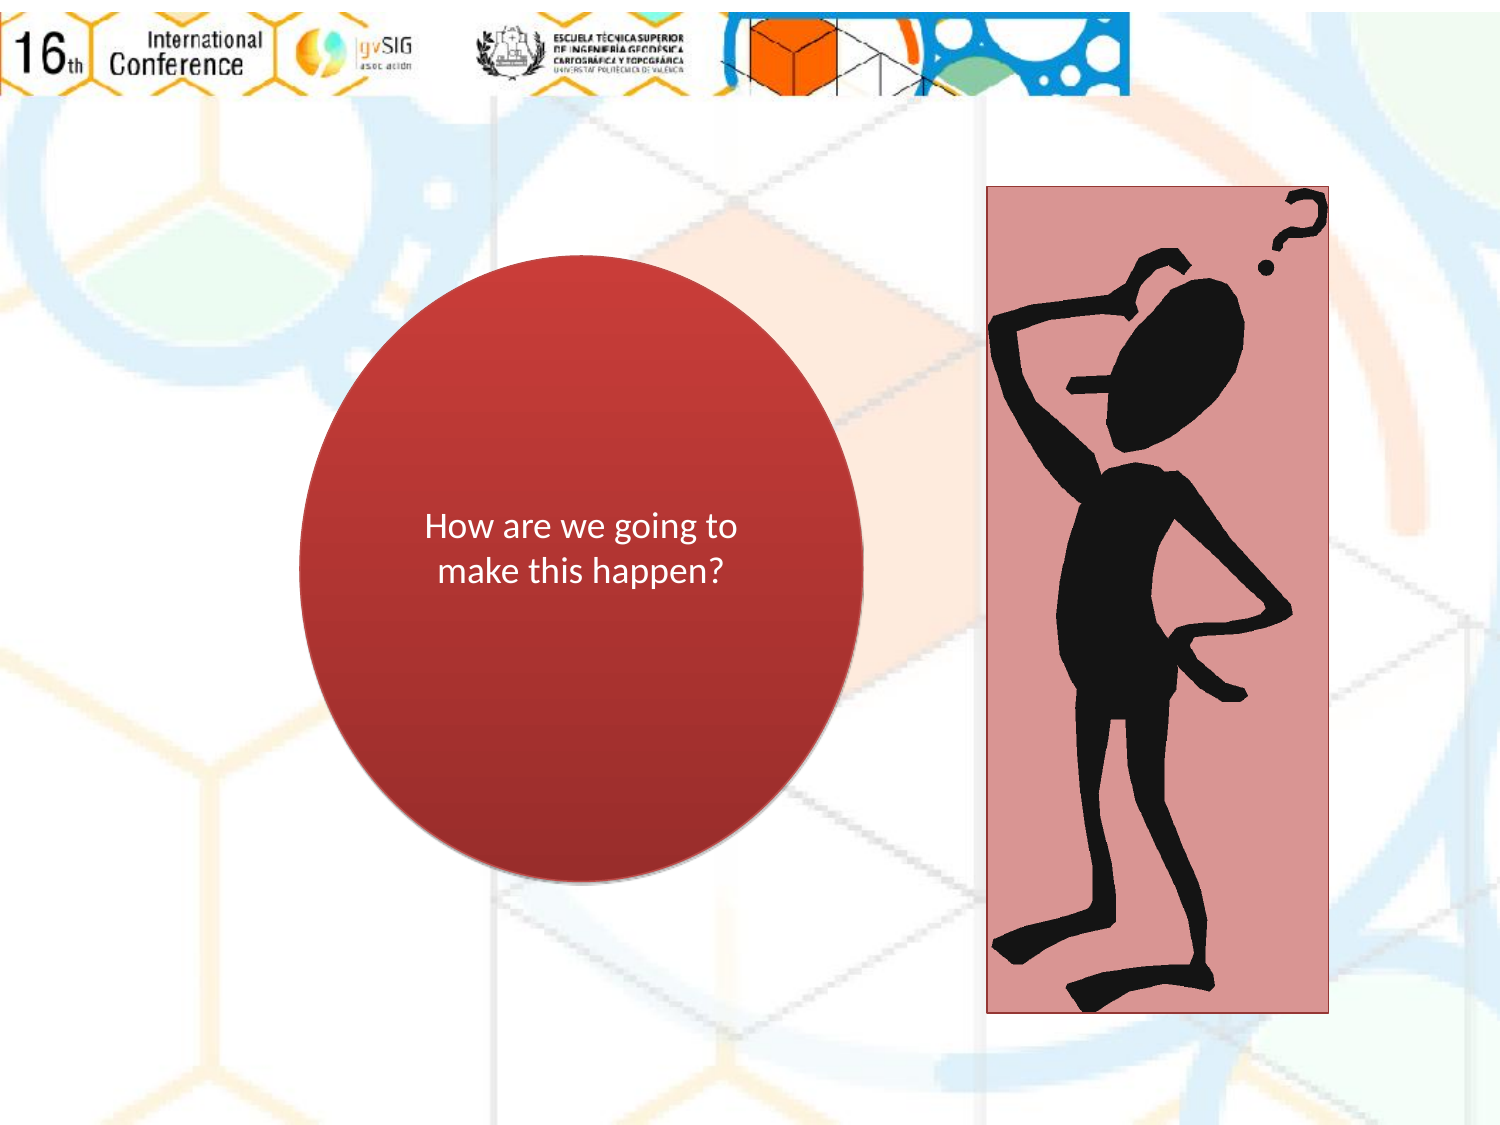

How are we going to make this happen?